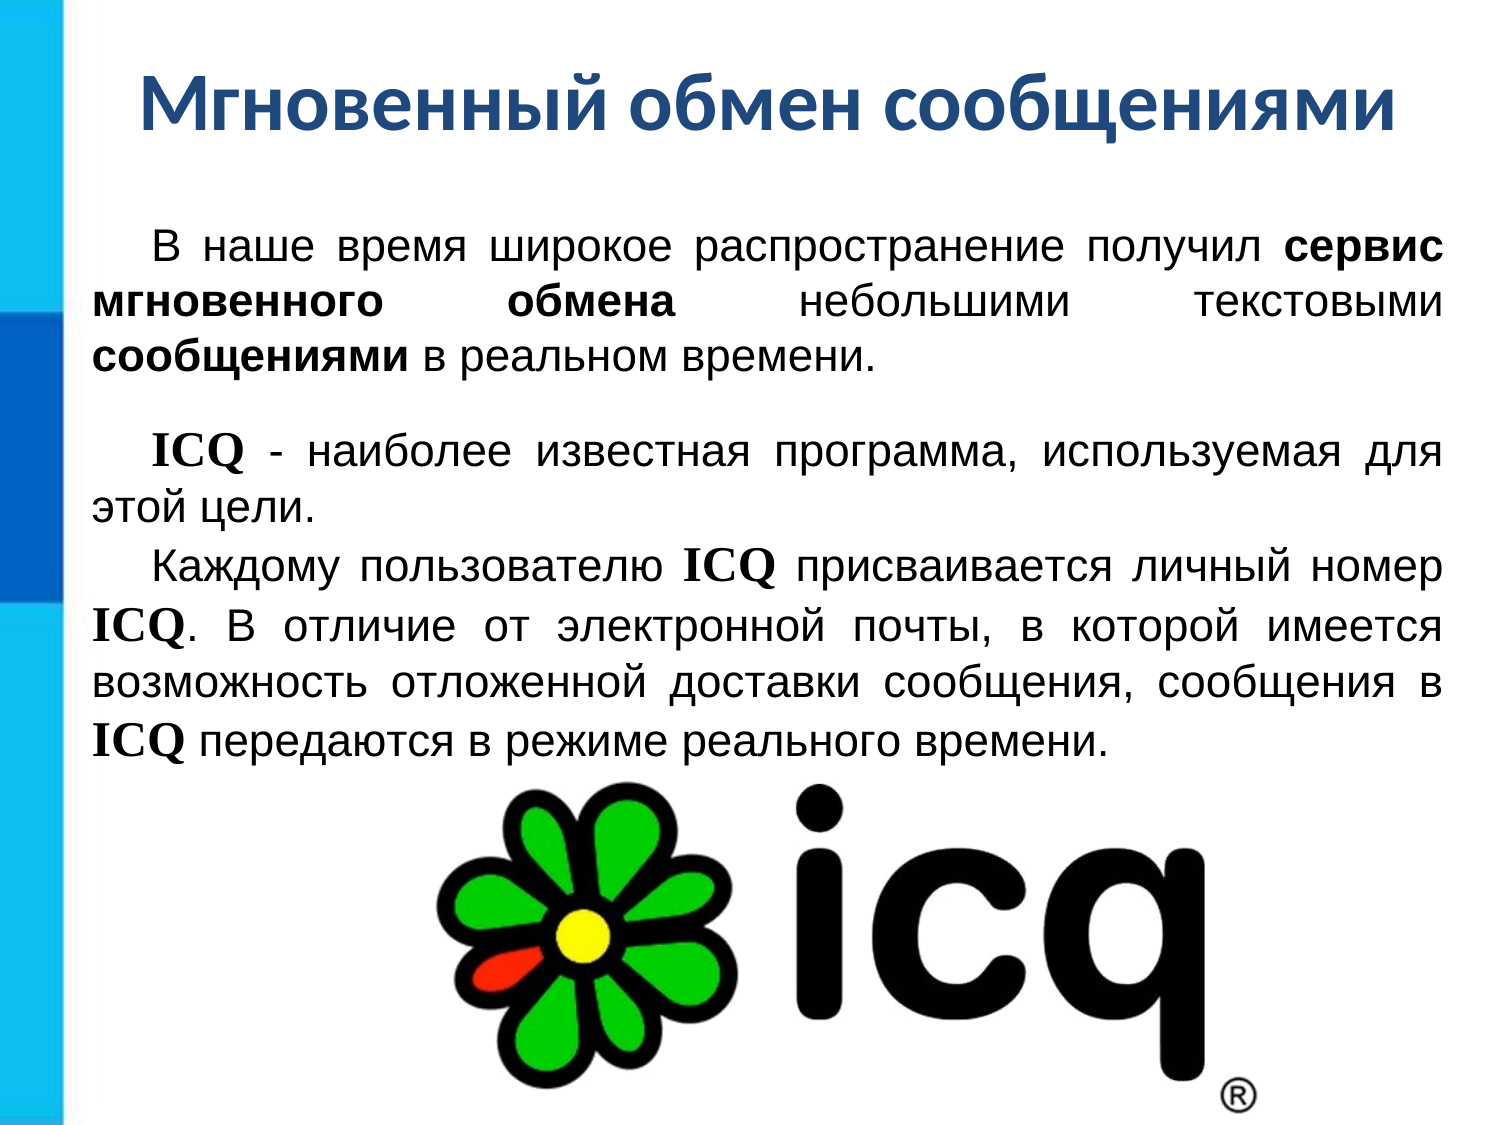

Мгновенный обмен сообщениями
В наше время широкое распространение получил сервис мгновенного обмена небольшими текстовыми сообщениями в реальном времени.
ICQ - наиболее известная программа, используемая для этой цели.
Каждому пользователю ICQ присваивается личный номер ICQ. В отличие от электронной почты, в которой имеется возможность отложенной доставки сообщения, сообщения в ICQ передаются в режиме реального времени.